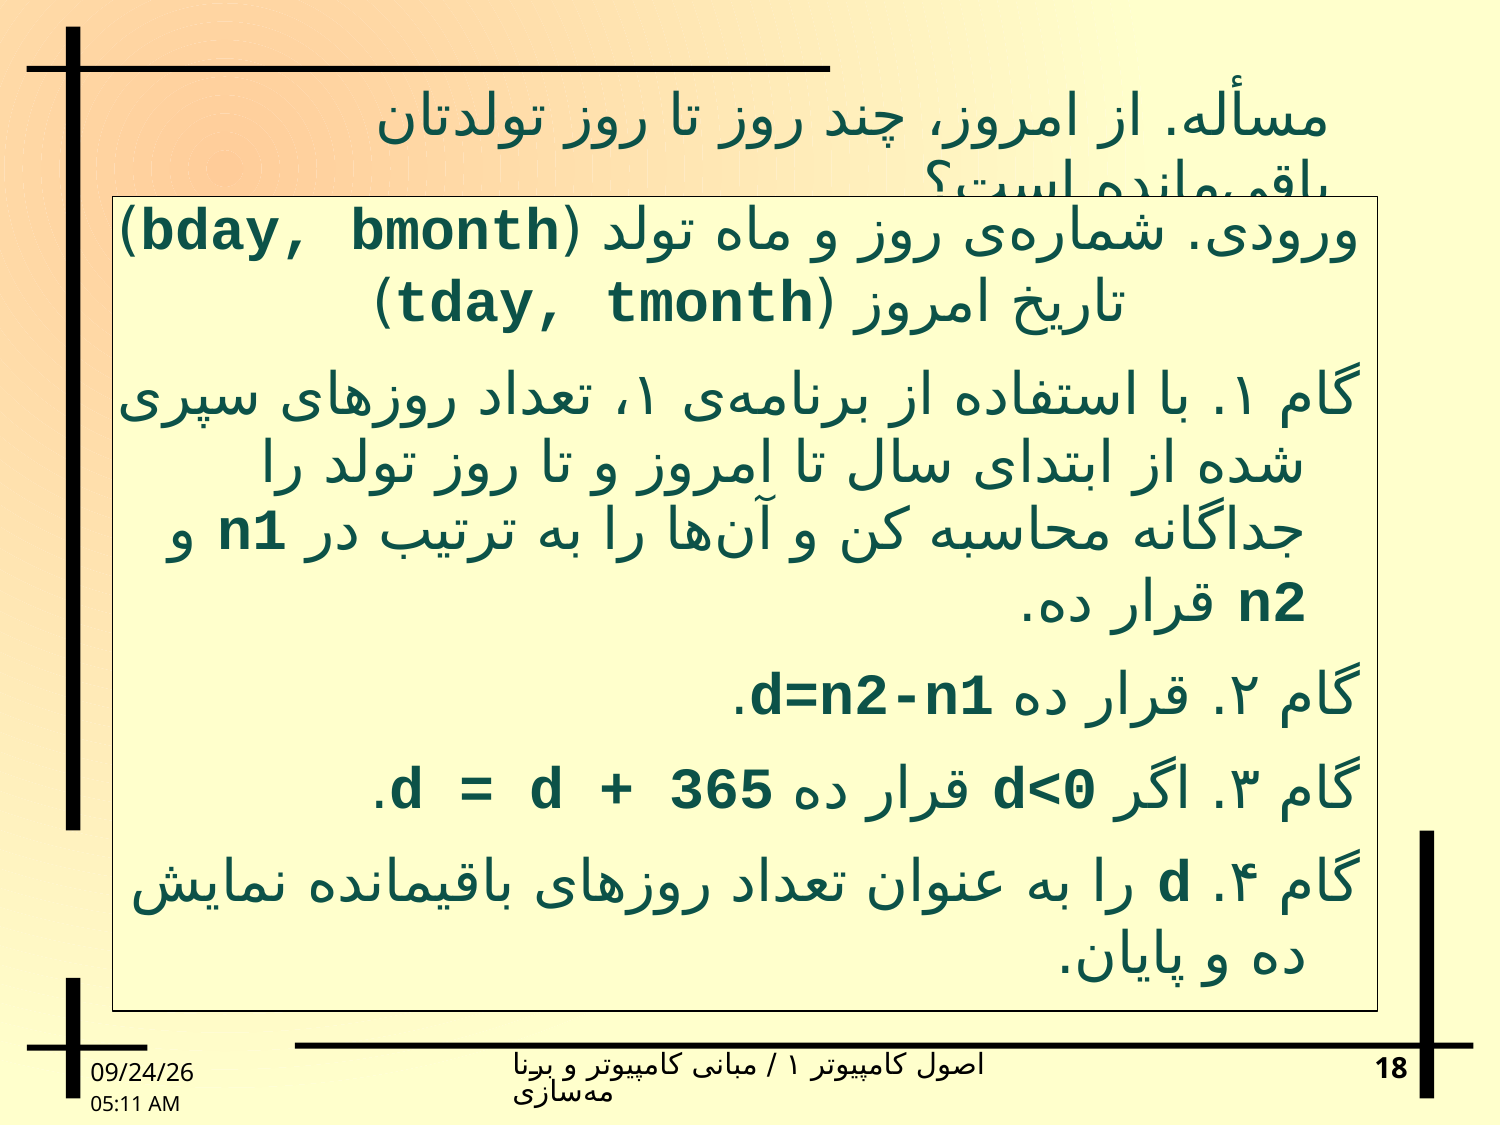

# مسأله. از امروز، چند روز تا روز تولدتان باقی‌مانده است؟
ورودی. شماره‌ی روز و ماه تولد (bday, bmonth)
 تاریخ امروز (tday, tmonth)
گام ۱. با استفاده از برنامه‌ی ۱، تعداد روزهای سپری شده از ابتدای سال تا امروز و تا روز تولد را جداگانه محاسبه کن و آن‌ها را به ترتیب در n1 و n2 قرار ده.
گام ۲. قرار ده d=n2-n1.
گام ۳. اگر d<0 قرار ده d = d + 365.
گام ۴. d را به عنوان تعداد روزهای باقیمانده نمایش ده و پایان.
اصول کامپیوتر ۱ / مبانی کامپیوتر و برنامه‌سازی
18